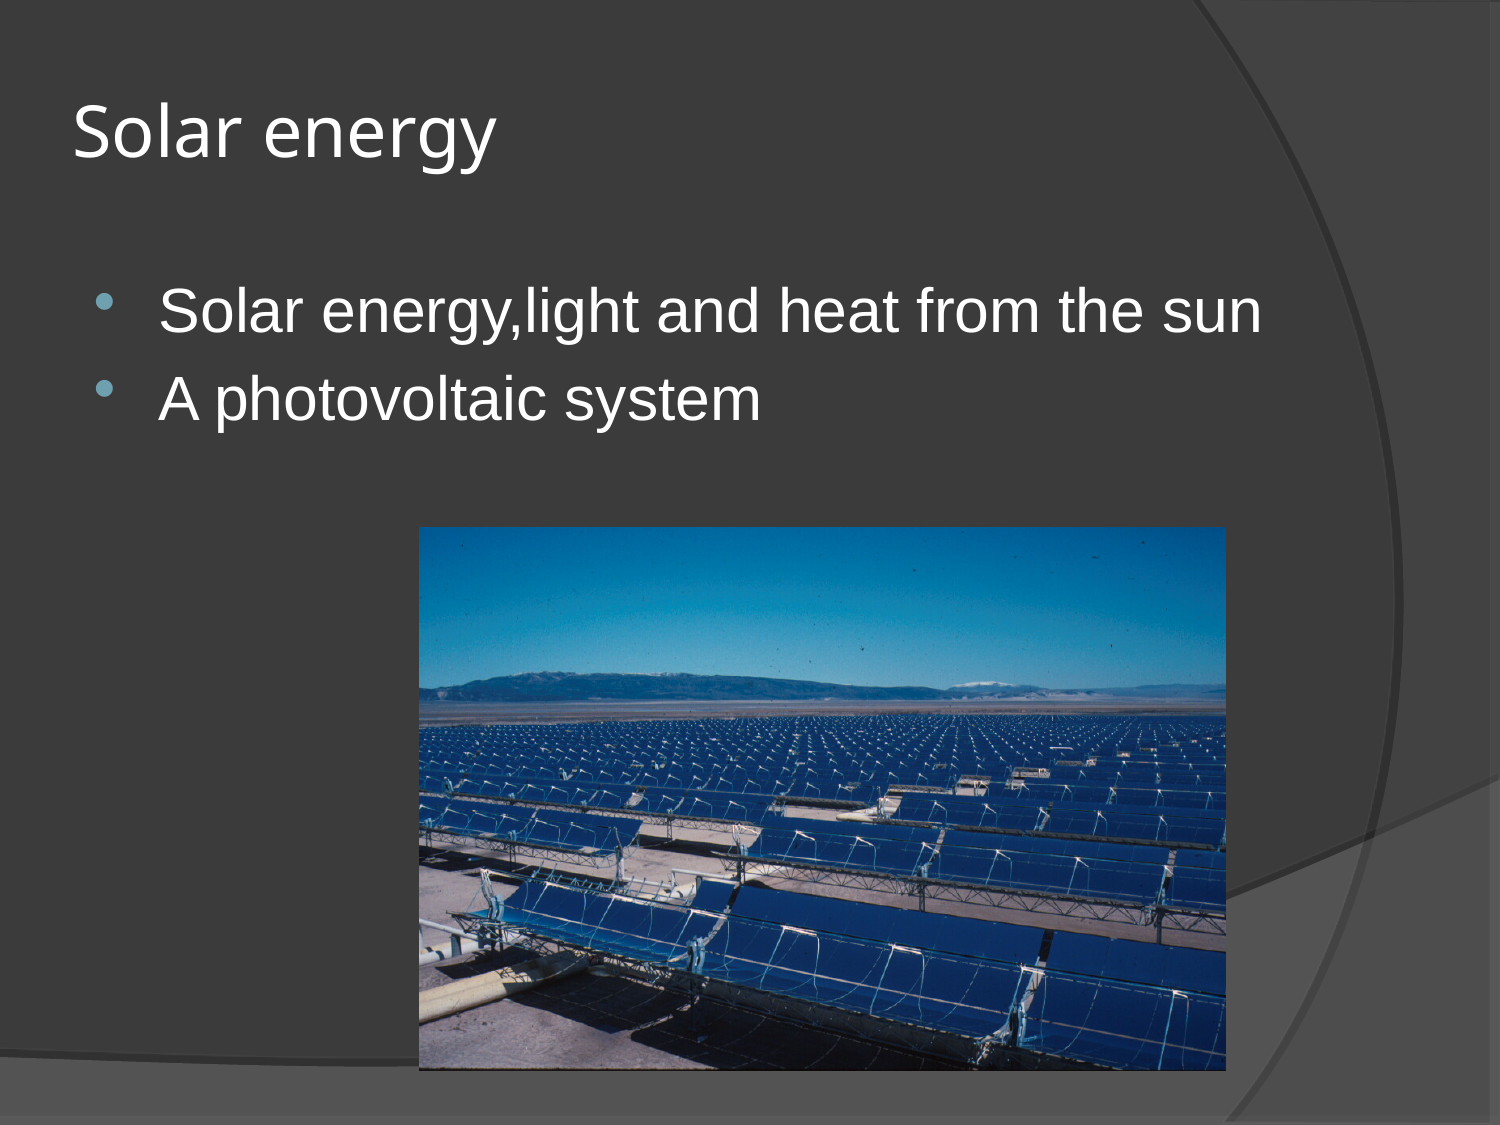

# Solar energy
Solar energy,light and heat from the sun
A photovoltaic system